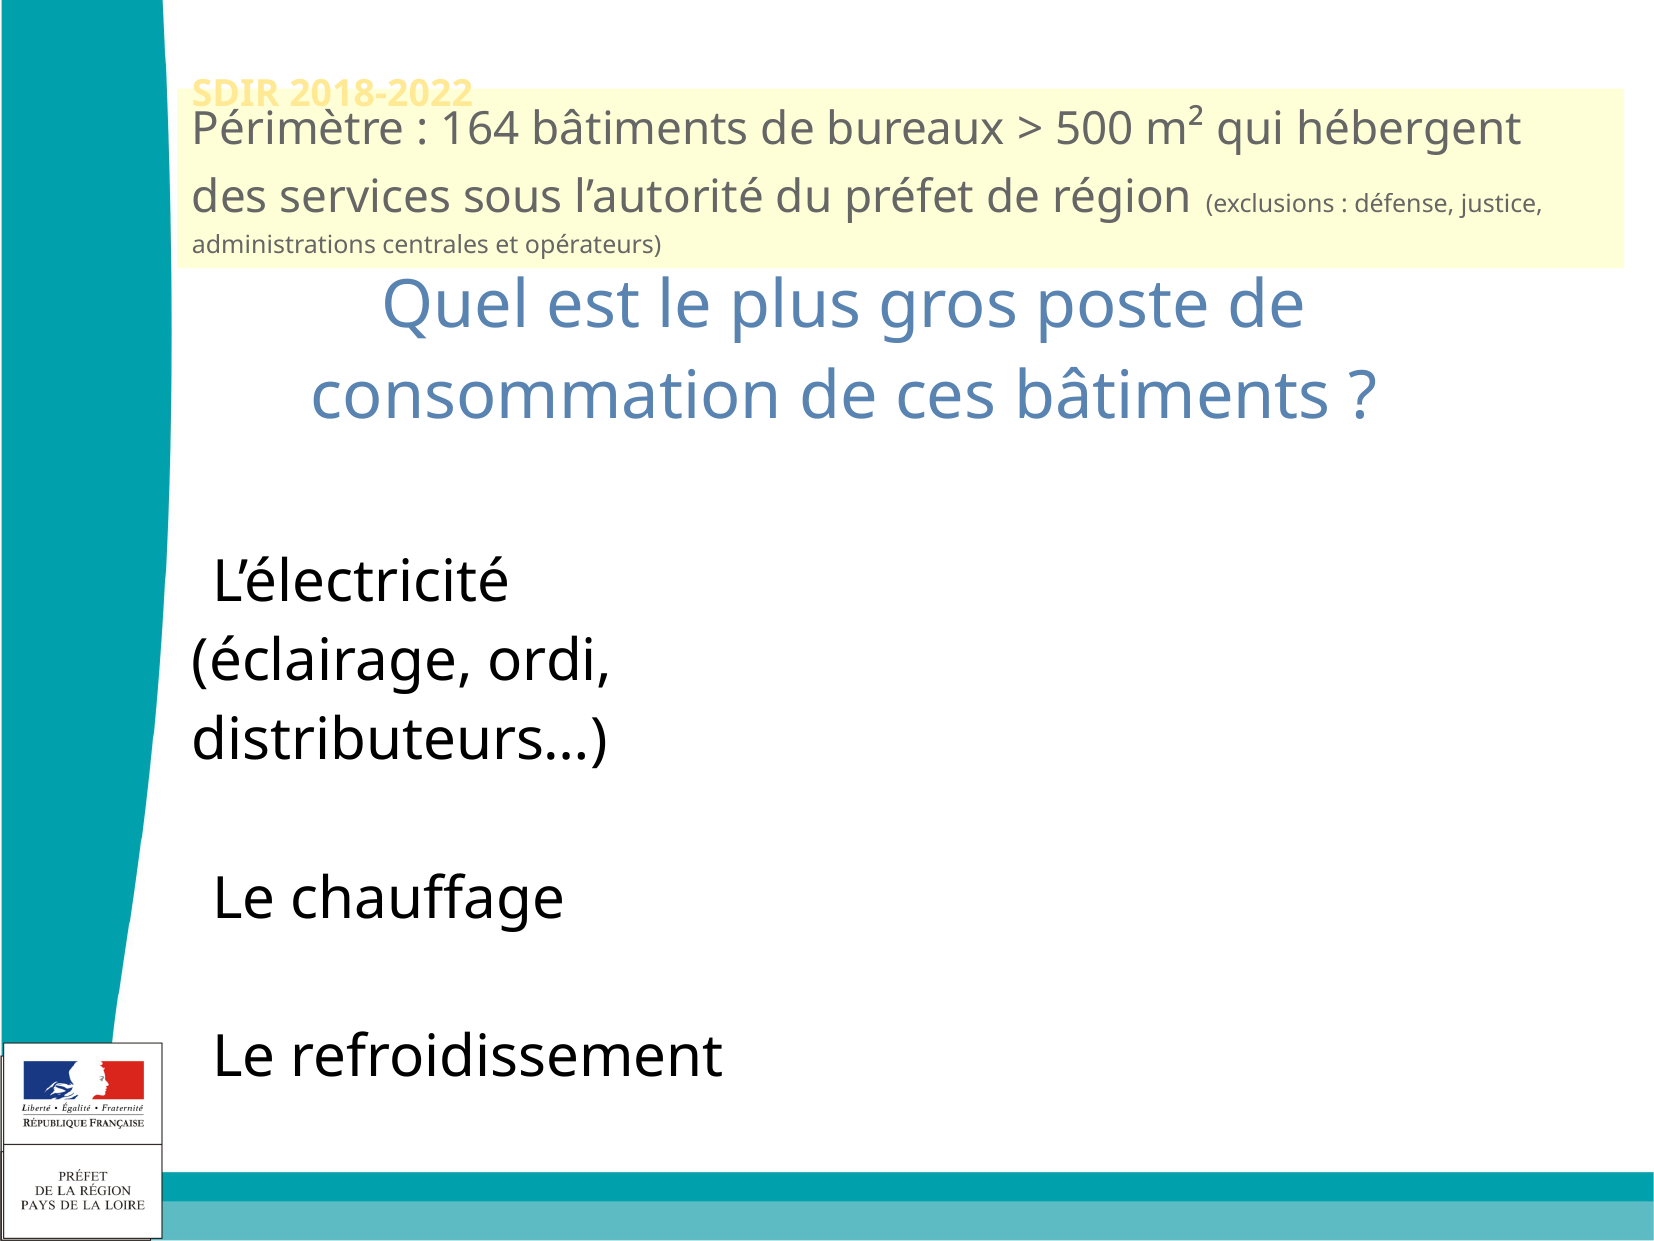

SDIR 2018-2022
Périmètre : 164 bâtiments de bureaux > 500 m² qui hébergent des services sous l’autorité du préfet de région (exclusions : défense, justice, administrations centrales et opérateurs)
# Quel est le plus gros poste de consommation de ces bâtiments ?
L’électricité (éclairage, ordi, distributeurs…)
Le chauffage
Le refroidissement